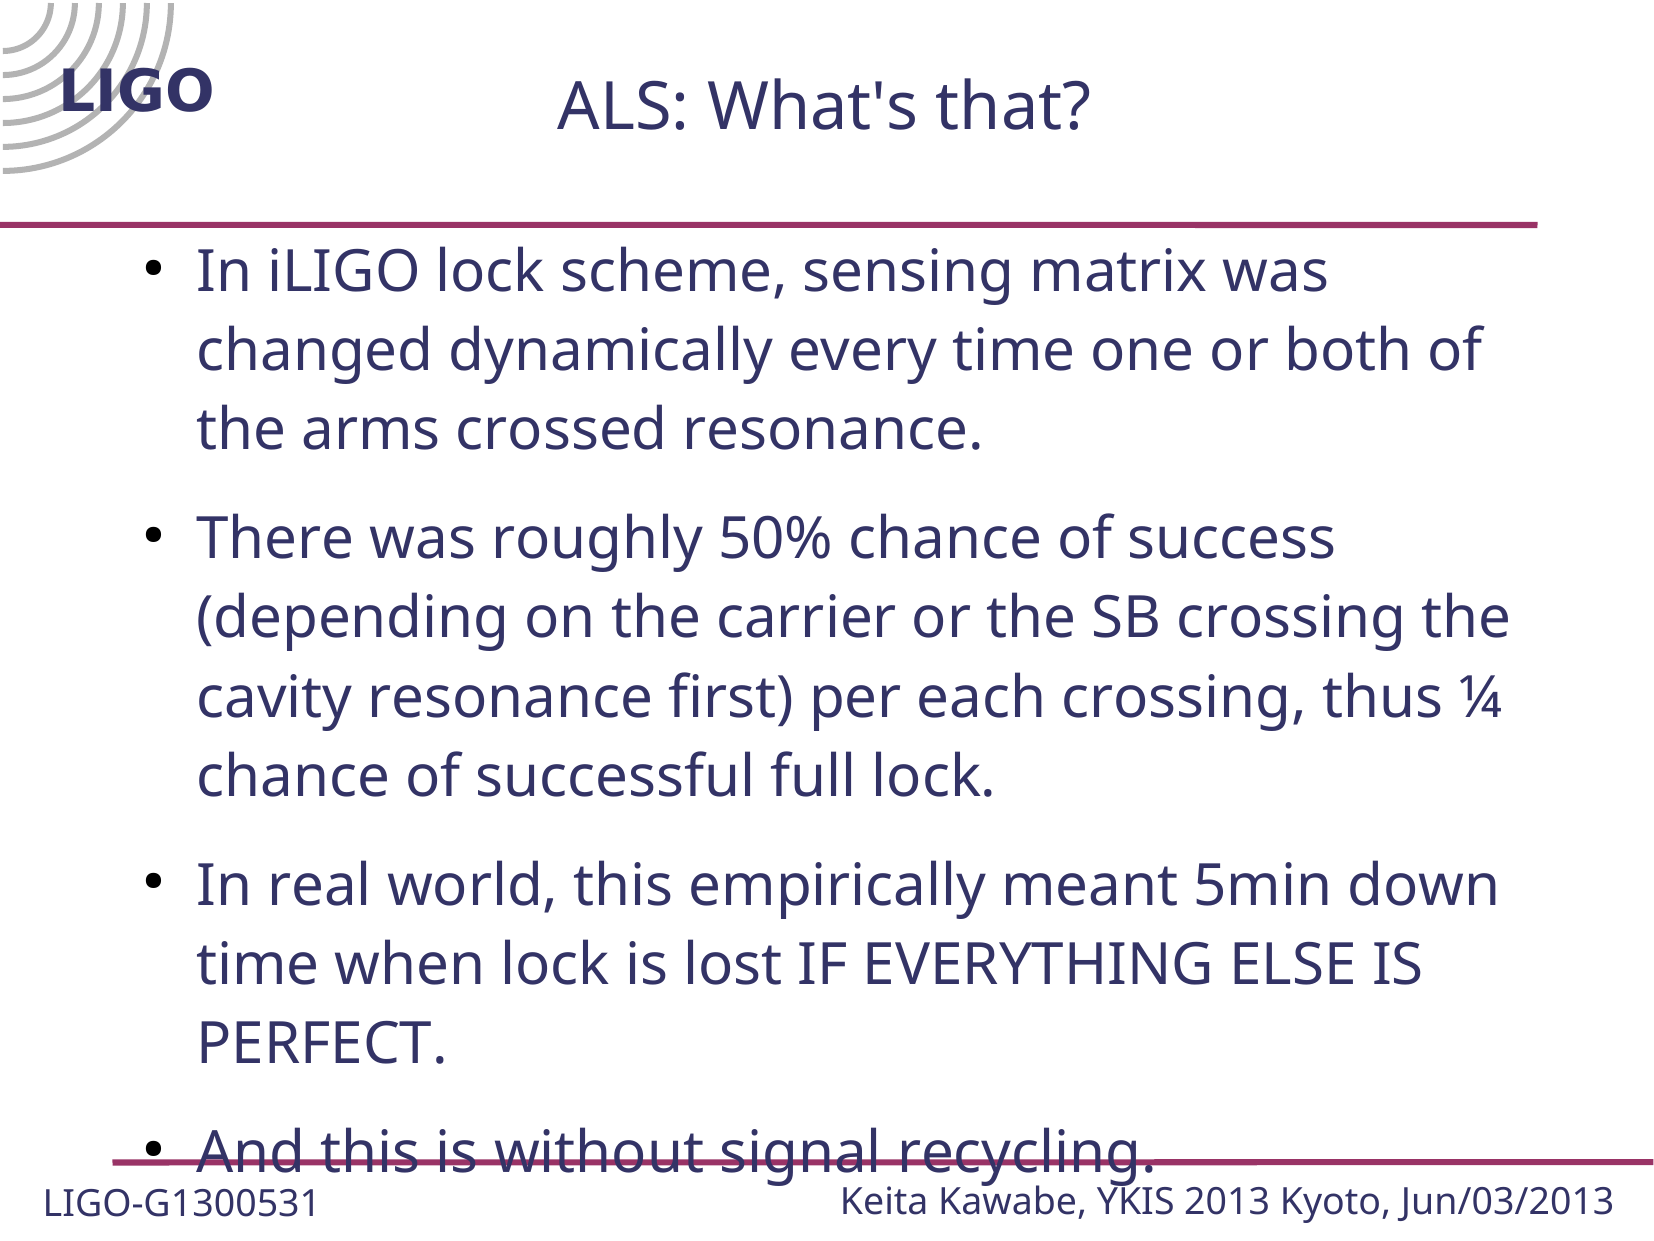

# ALS: What's that?
In iLIGO lock scheme, sensing matrix was changed dynamically every time one or both of the arms crossed resonance.
There was roughly 50% chance of success (depending on the carrier or the SB crossing the cavity resonance first) per each crossing, thus ¼ chance of successful full lock.
In real world, this empirically meant 5min down time when lock is lost IF EVERYTHING ELSE IS PERFECT.
And this is without signal recycling.